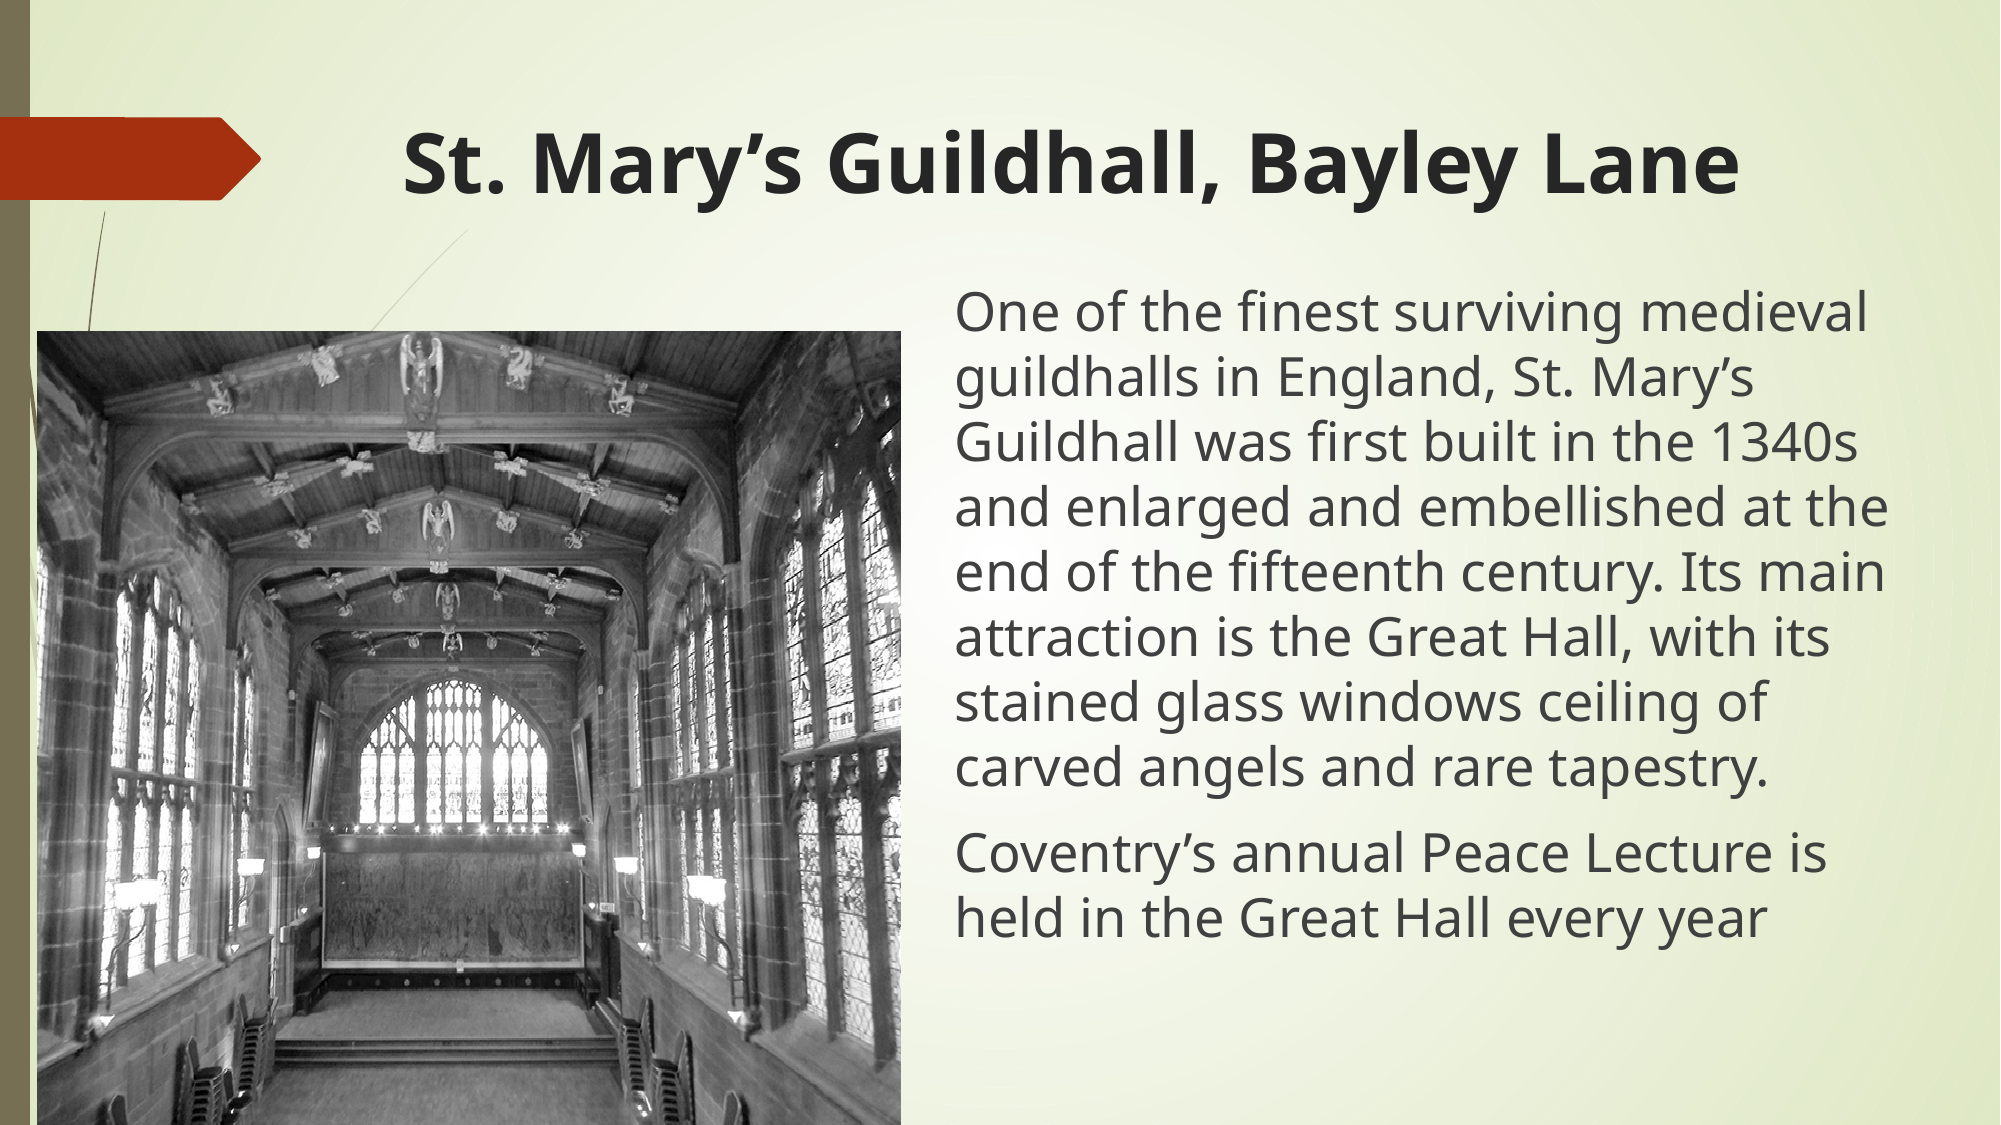

# St. Mary’s Guildhall, Bayley Lane
One of the finest surviving medieval guildhalls in England, St. Mary’s Guildhall was first built in the 1340s and enlarged and embellished at the end of the fifteenth century. Its main attraction is the Great Hall, with its stained glass windows ceiling of carved angels and rare tapestry.
Coventry’s annual Peace Lecture is held in the Great Hall every year